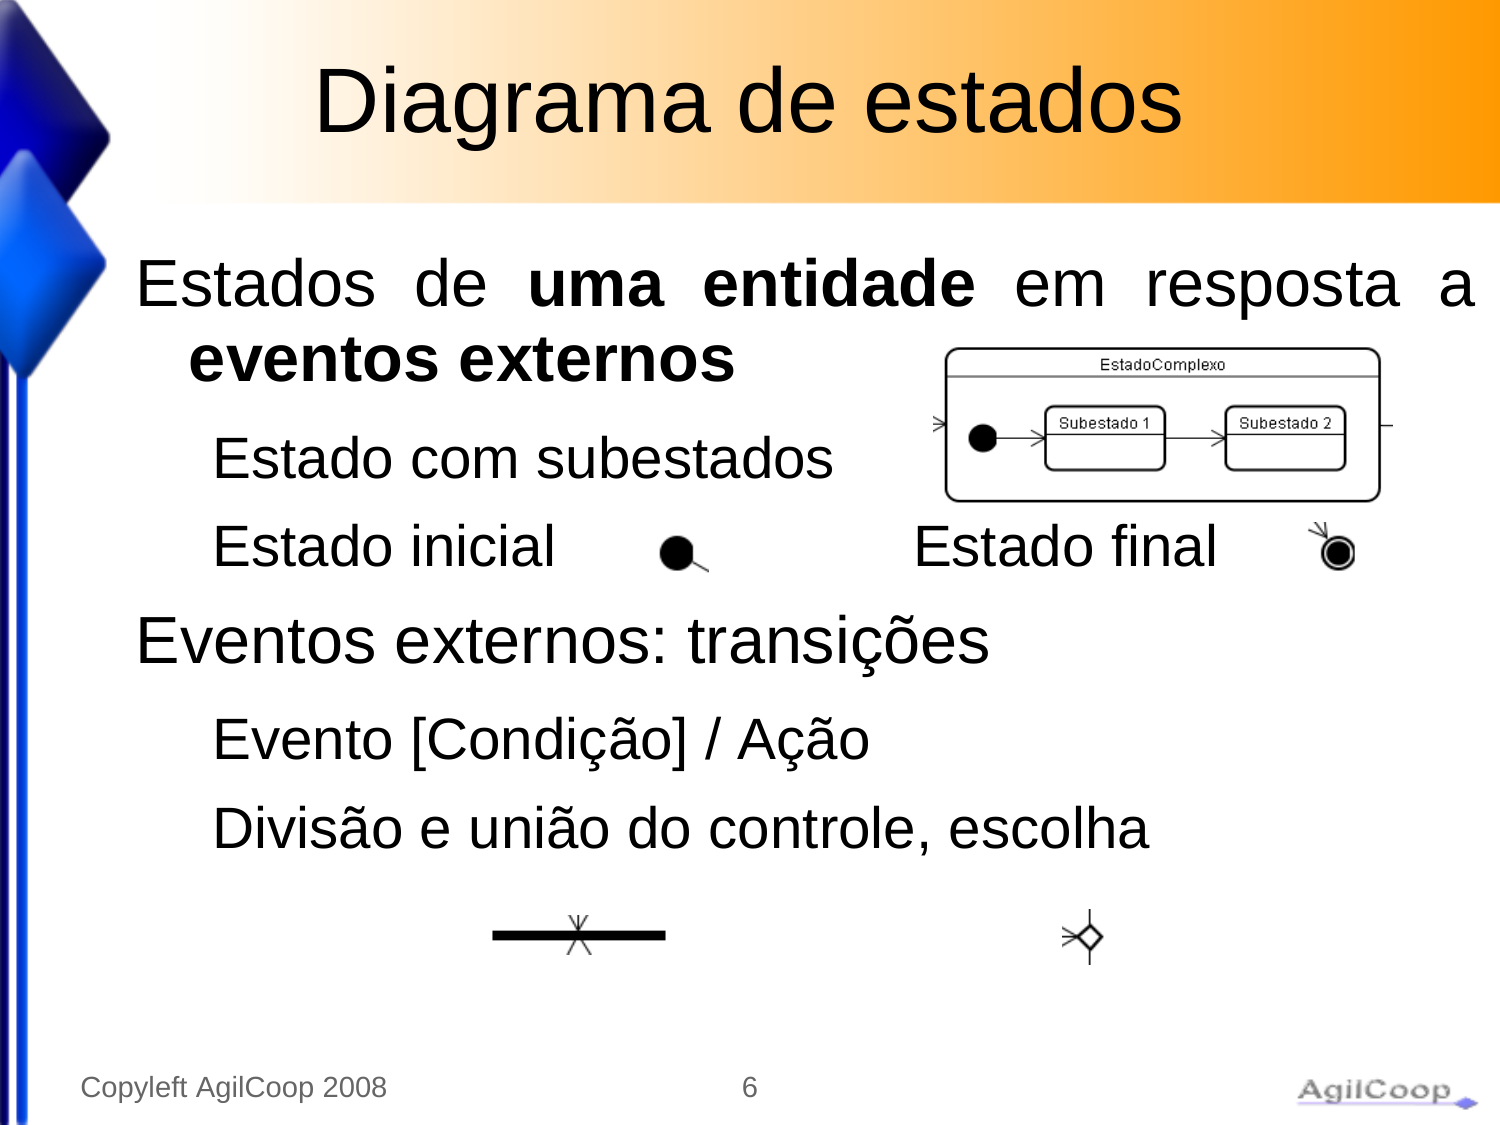

# Diagrama de estados
Estados de uma entidade em resposta a eventos externos
Estado com subestados
Estado inicial Estado final
Eventos externos: transições
Evento [Condição] / Ação
Divisão e união do controle, escolha
Copyleft AgilCoop 2008
6